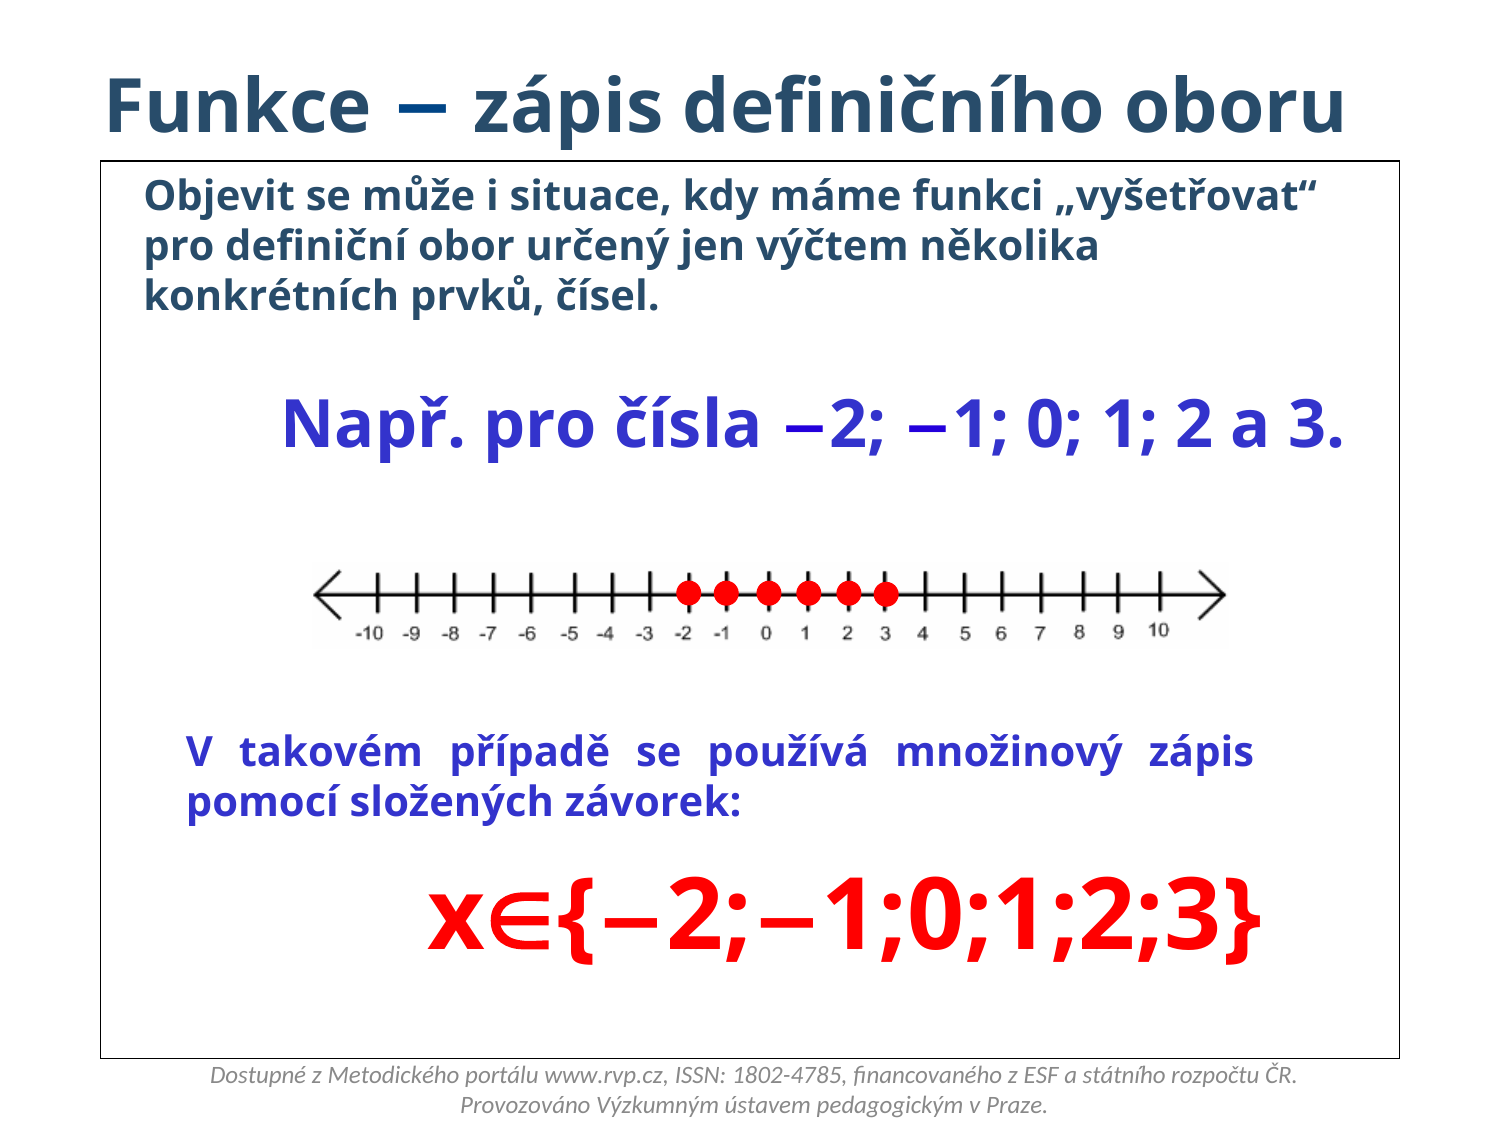

# Funkce − zápis definičního oboru
Objevit se může i situace, kdy máme funkci „vyšetřovat“
pro definiční obor určený jen výčtem několika konkrétních prvků, čísel.
Např. pro čísla −2; −1; 0; 1; 2 a 3.
V takovém případě se používá množinový zápis pomocí složených závorek:
x{−2;−1;0;1;2;3}